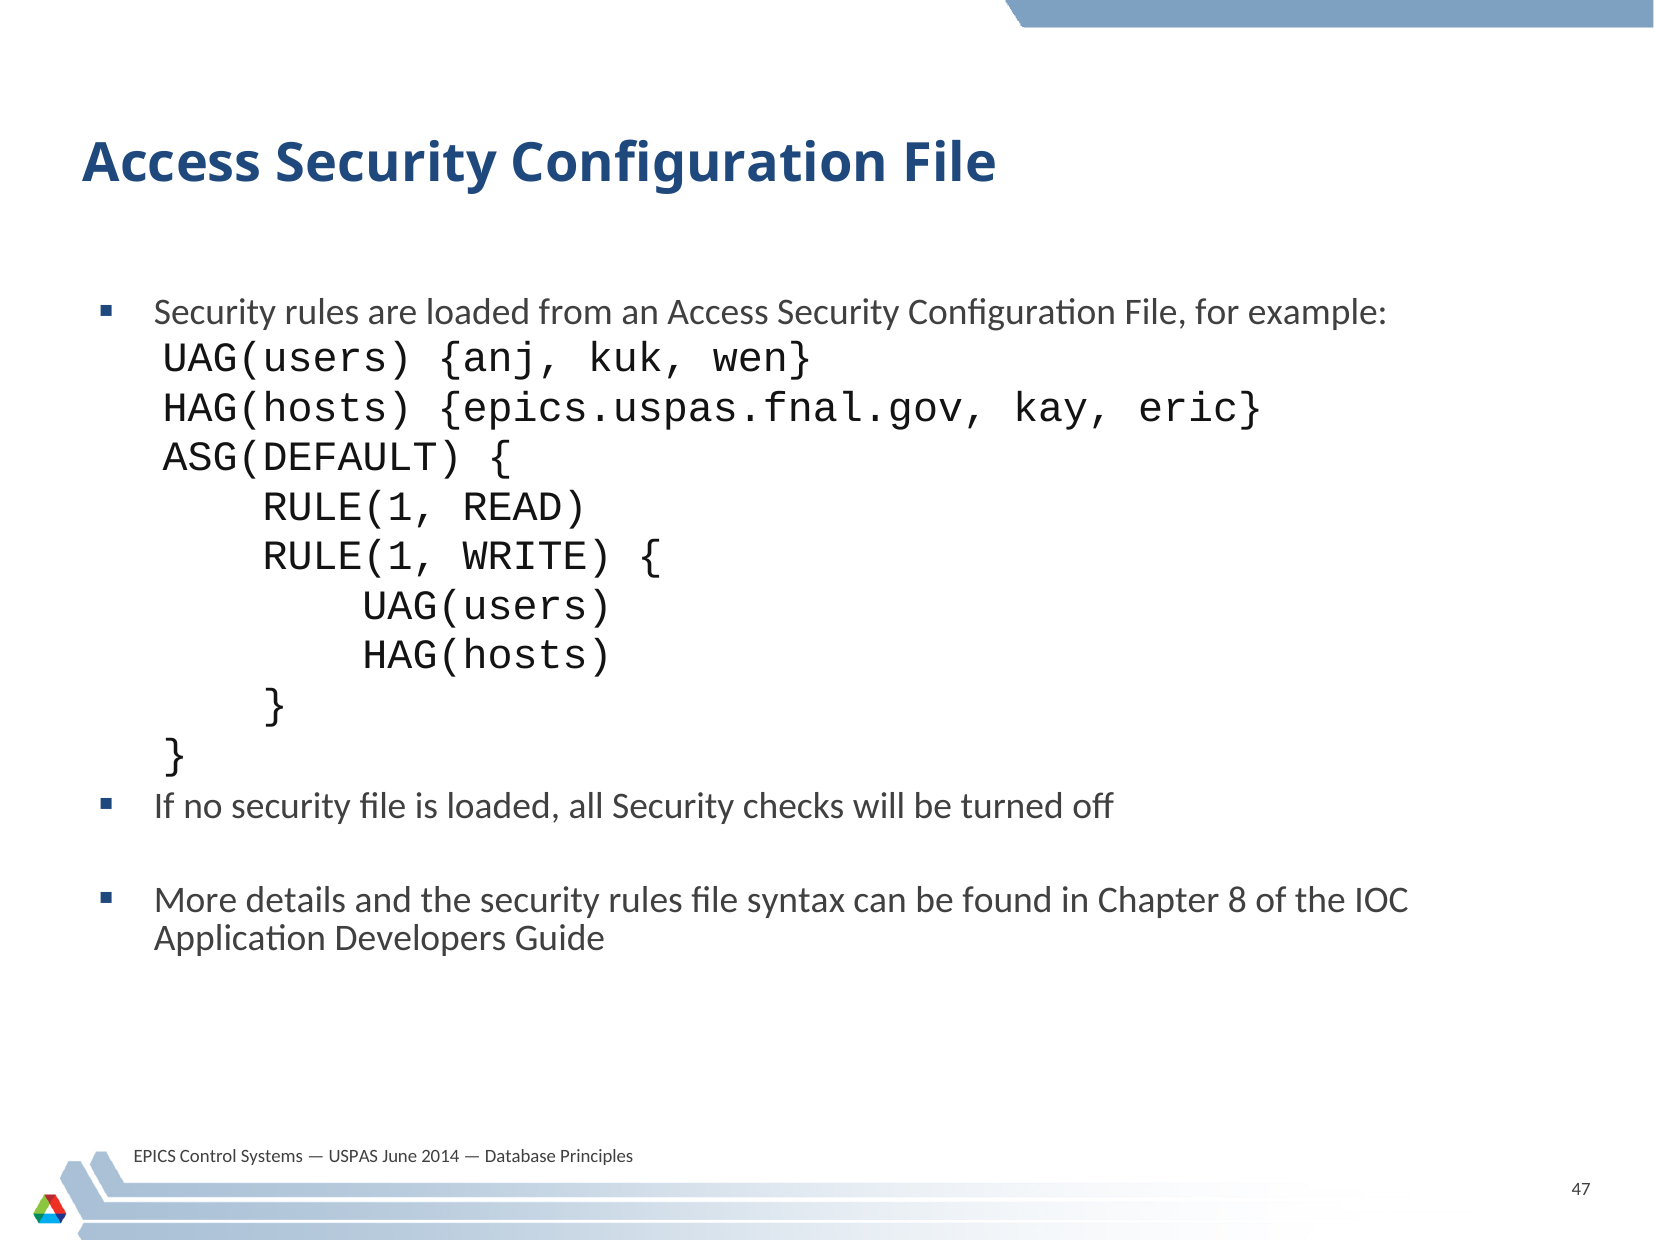

# Access Security Configuration File
Security rules are loaded from an Access Security Configuration File, for example:
UAG(users) {anj, kuk, wen}
HAG(hosts) {epics.uspas.fnal.gov, kay, eric}
ASG(DEFAULT) {
 RULE(1, READ)
 RULE(1, WRITE) {
 UAG(users)
 HAG(hosts)
 }
}
If no security file is loaded, all Security checks will be turned off
More details and the security rules file syntax can be found in Chapter 8 of the IOC Application Developers Guide
EPICS Control Systems — USPAS June 2014 — Database Principles
47